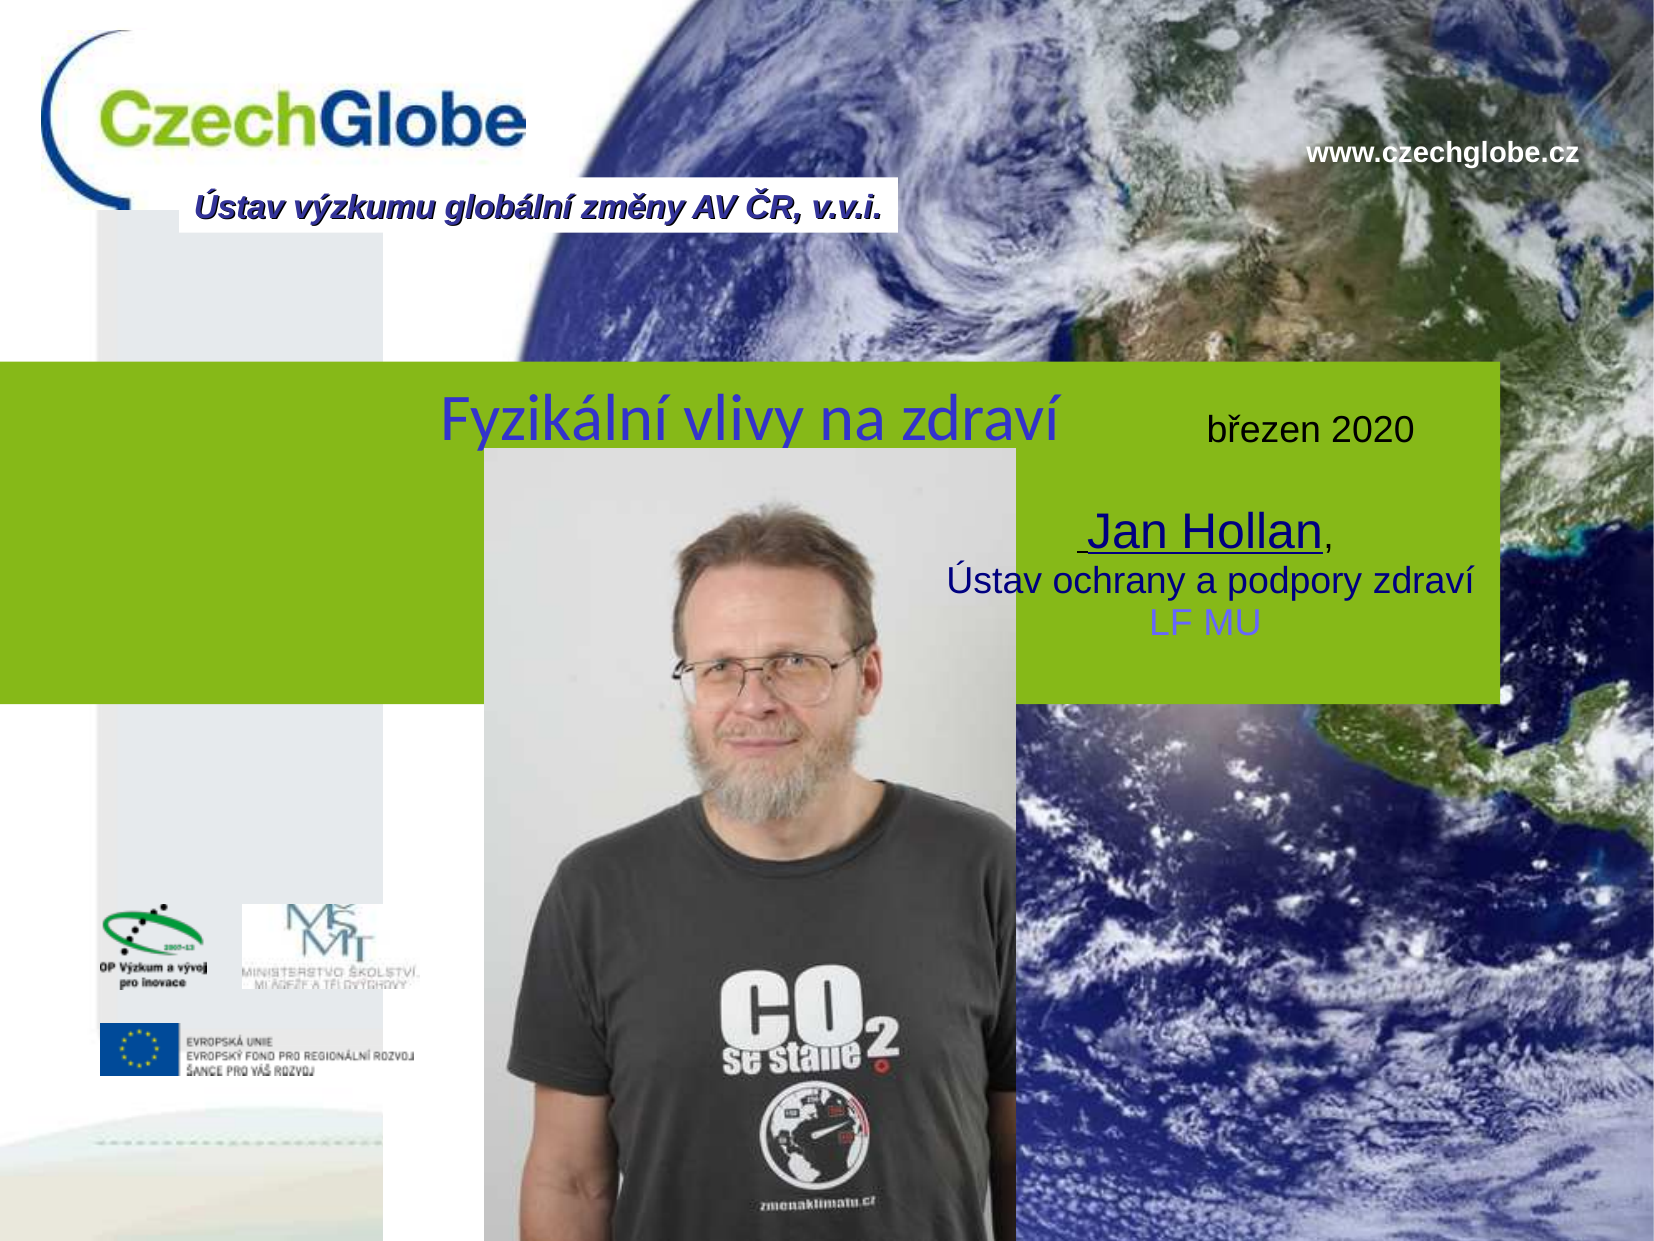

www.czechglobe.cz
Ústav výzkumu globální změny AV ČR, v.v.i.
# Fyzikální vlivy na zdraví
březen 2020
 Jan Hollan,
Ústav ochrany a podpory zdraví
LF MU